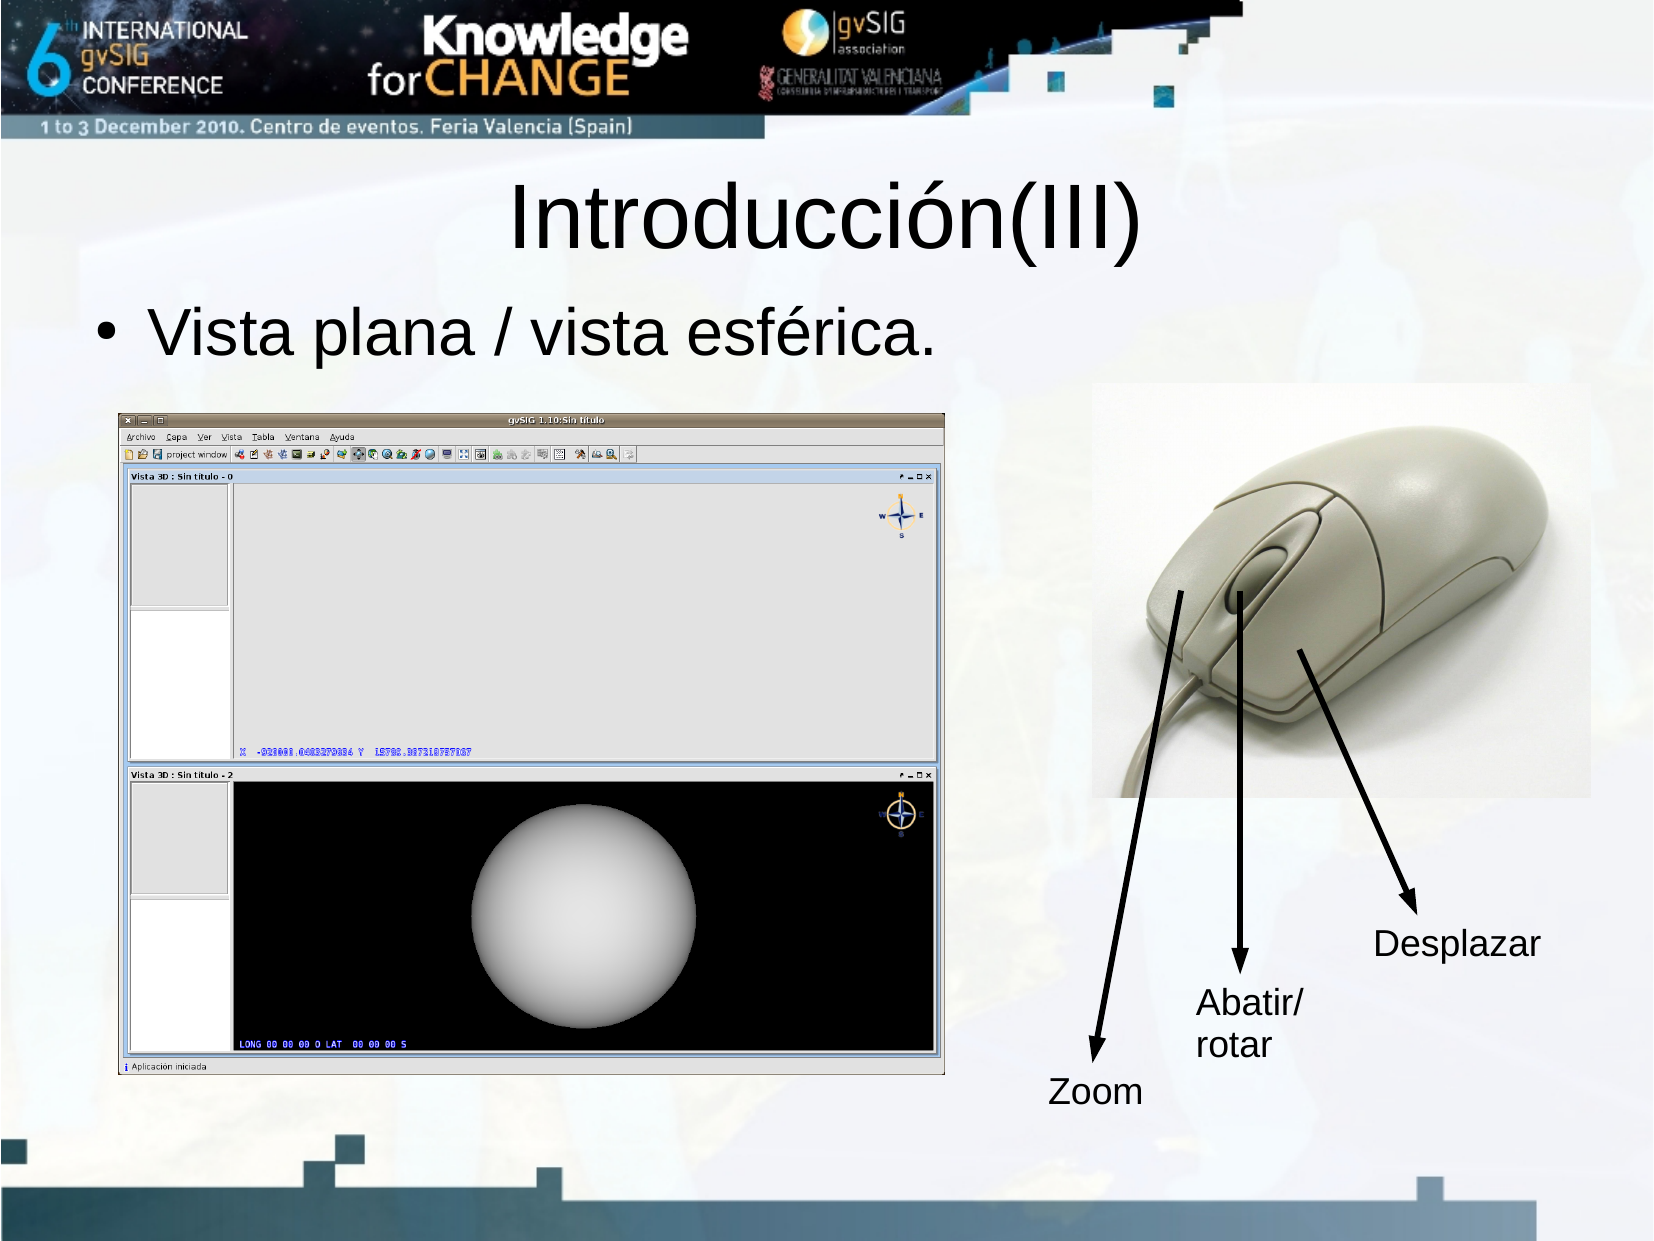

# Introducción(III)
Vista plana / vista esférica.
Desplazar
Abatir/rotar
Zoom